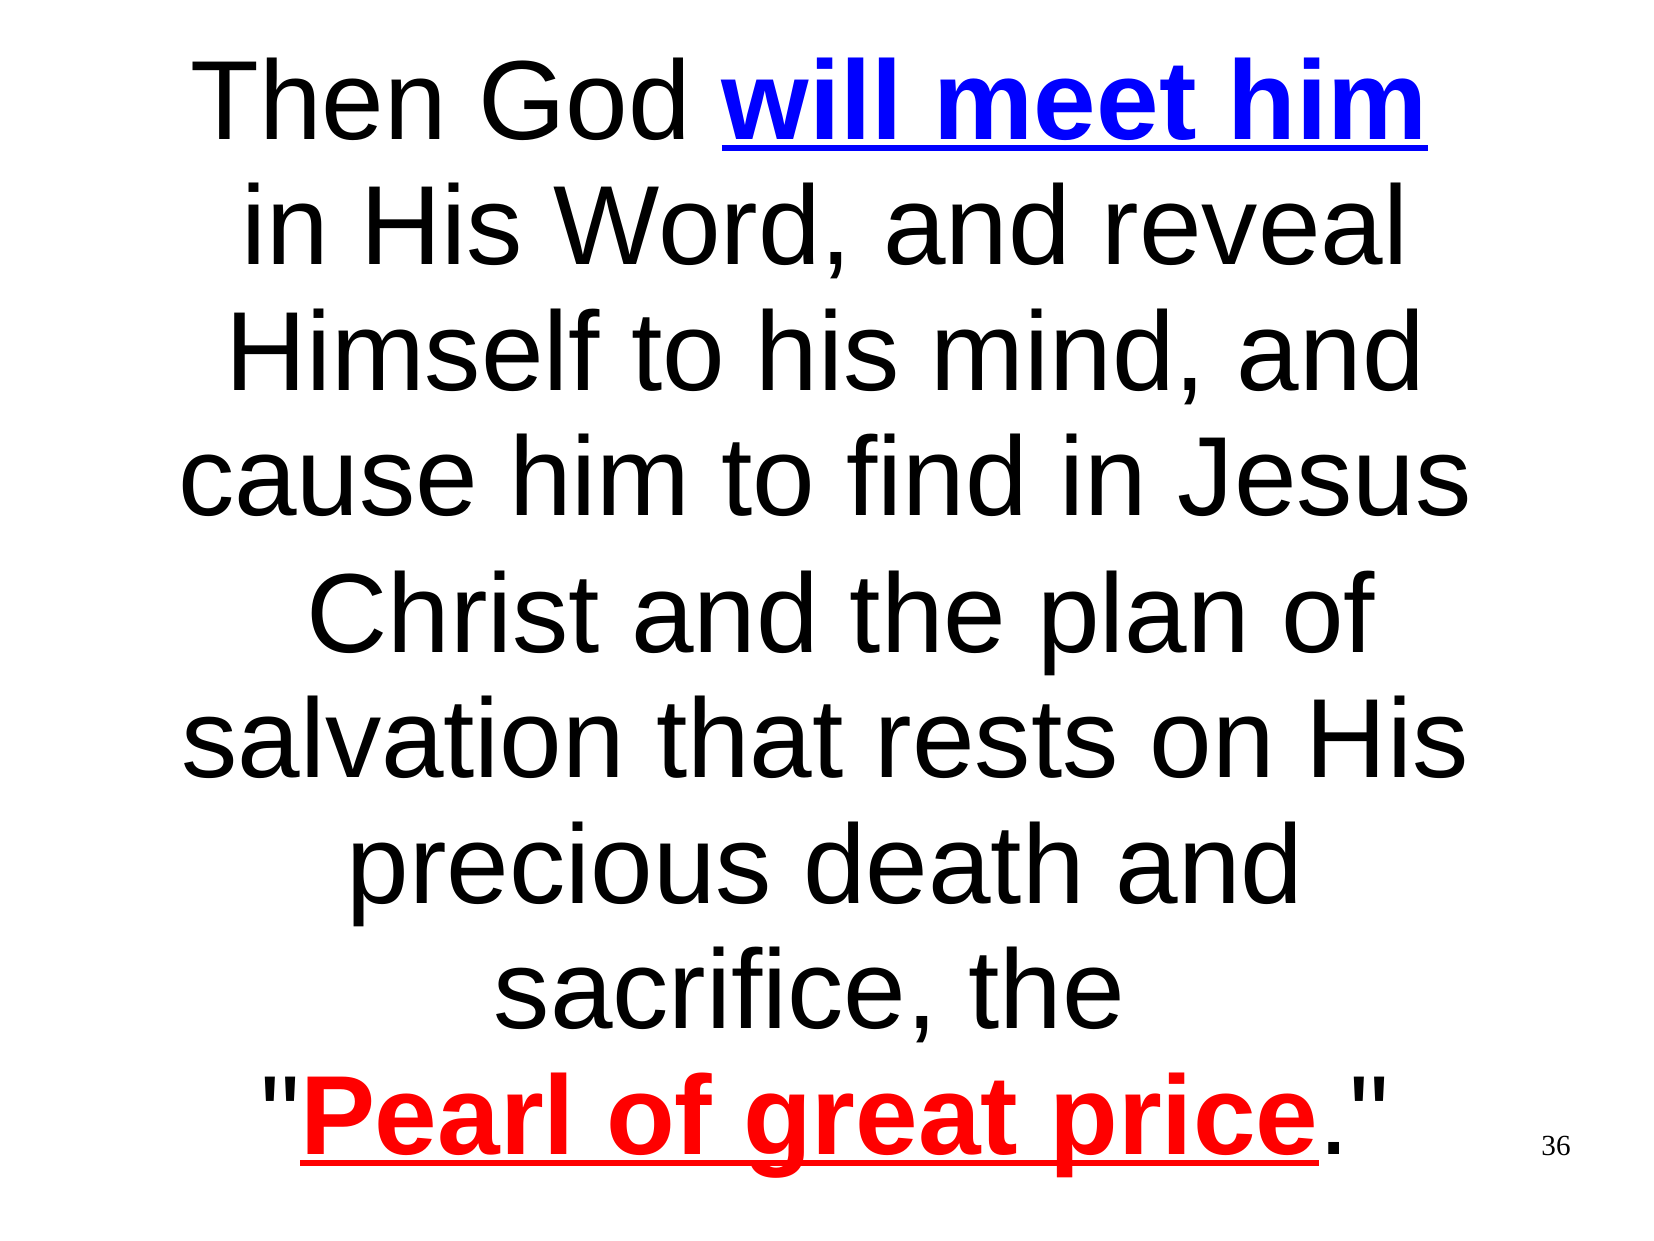

# Then God will meet him in His Word, and reveal Himself to his mind, and cause him to find in Jesus
 Christ and the plan of salvation that rests on His precious death and sacrifice, the
"Pearl of great price."
36